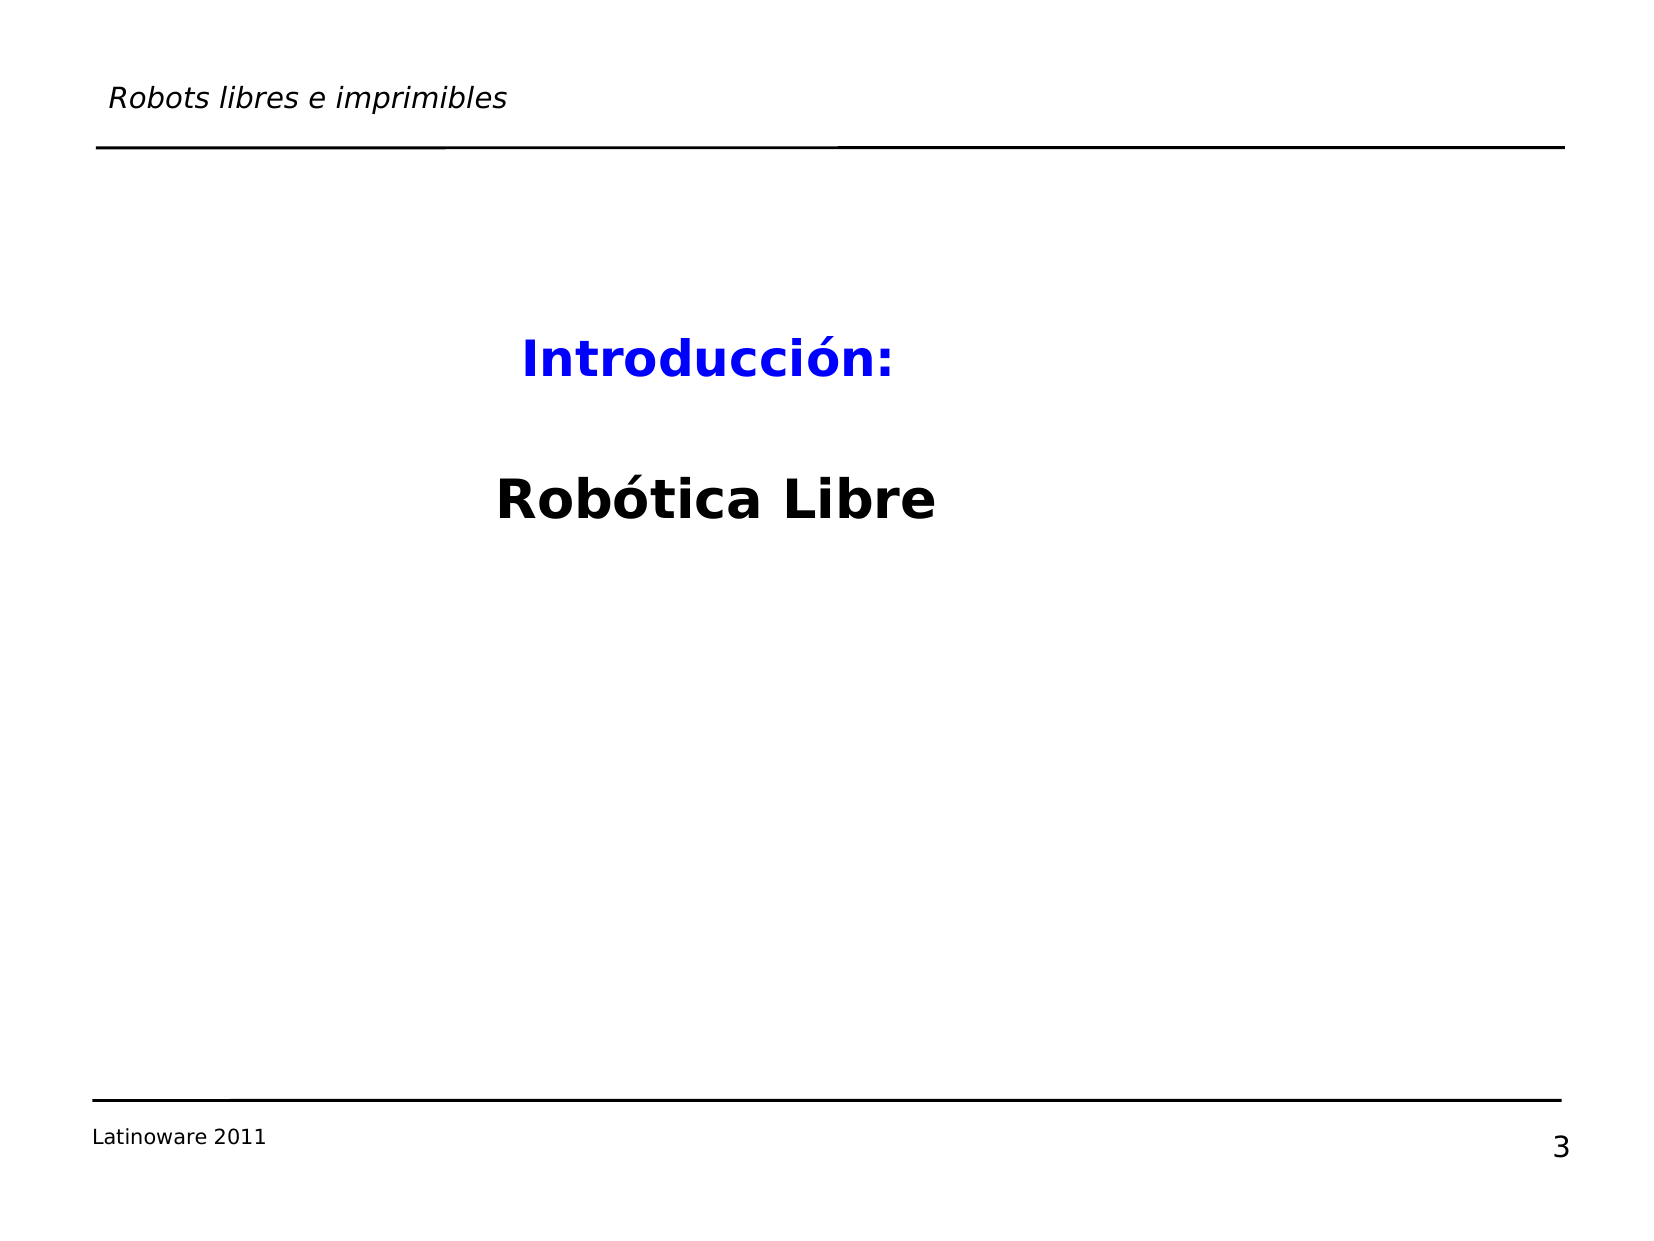

Robots libres e imprimibles
Introducción:
Robótica Libre
Latinoware 2011
3